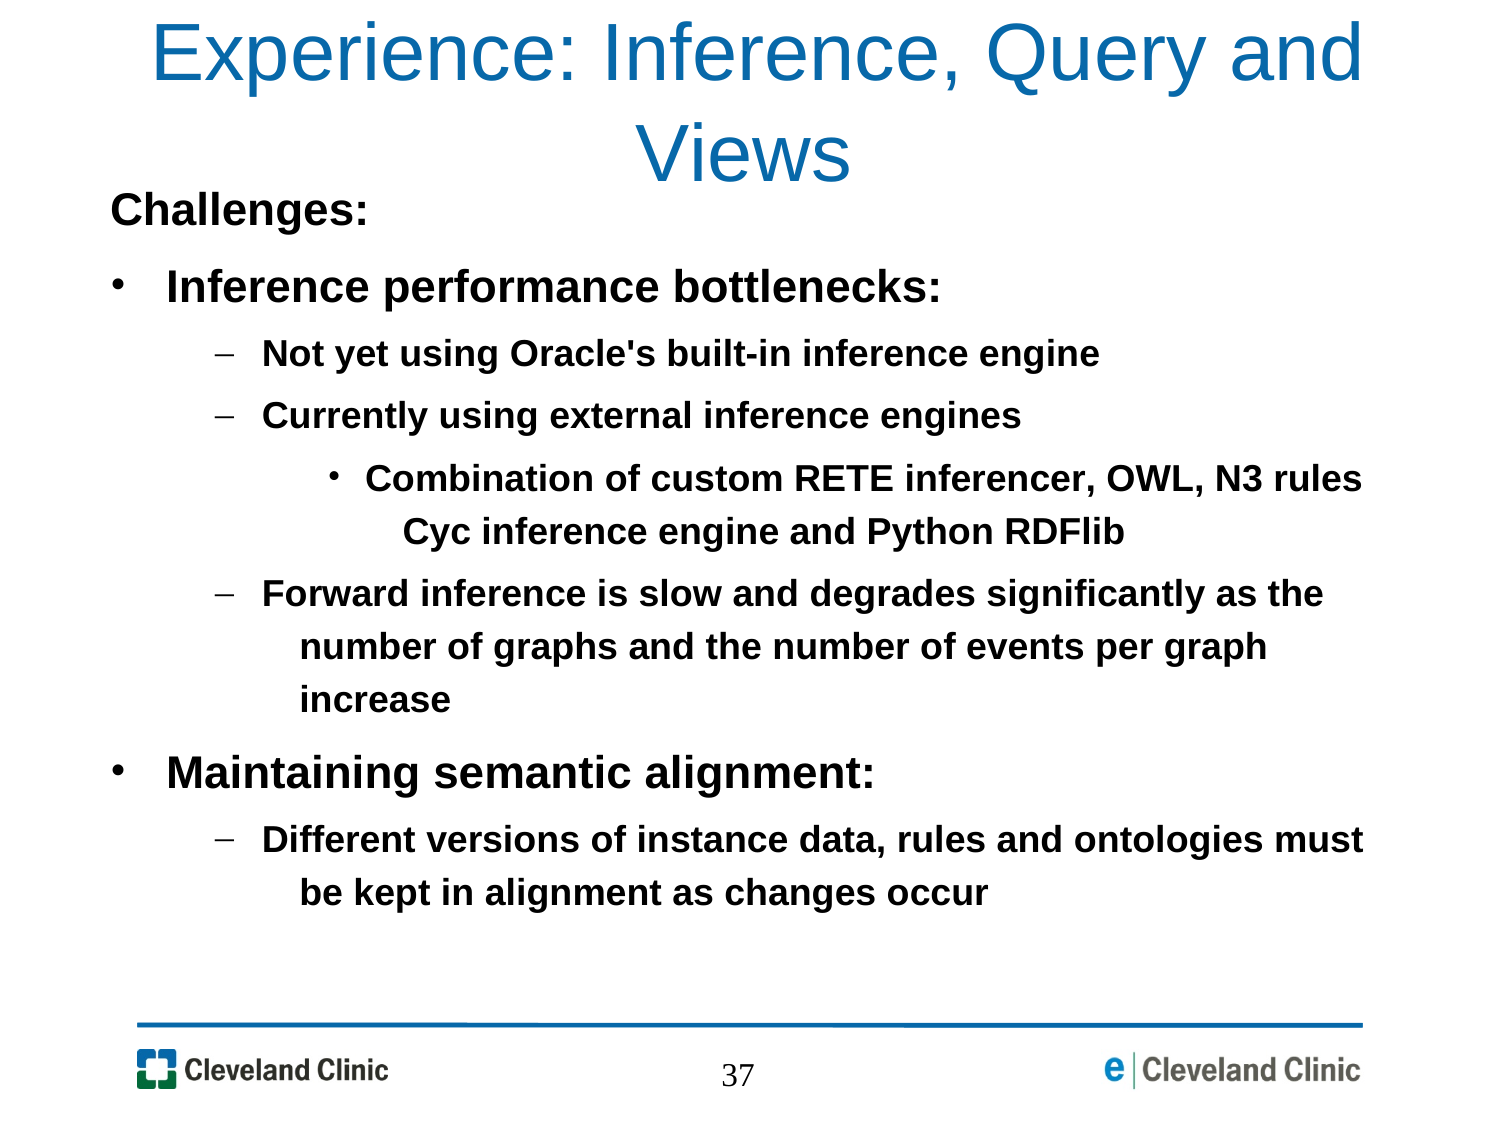

# Experience: Inference, Query and Views
Challenges:
Inference performance bottlenecks:
Not yet using Oracle's built-in inference engine
Currently using external inference engines
Combination of custom RETE inferencer, OWL, N3 rules Cyc inference engine and Python RDFlib
Forward inference is slow and degrades significantly as the number of graphs and the number of events per graph increase
Maintaining semantic alignment:
Different versions of instance data, rules and ontologies must be kept in alignment as changes occur
37